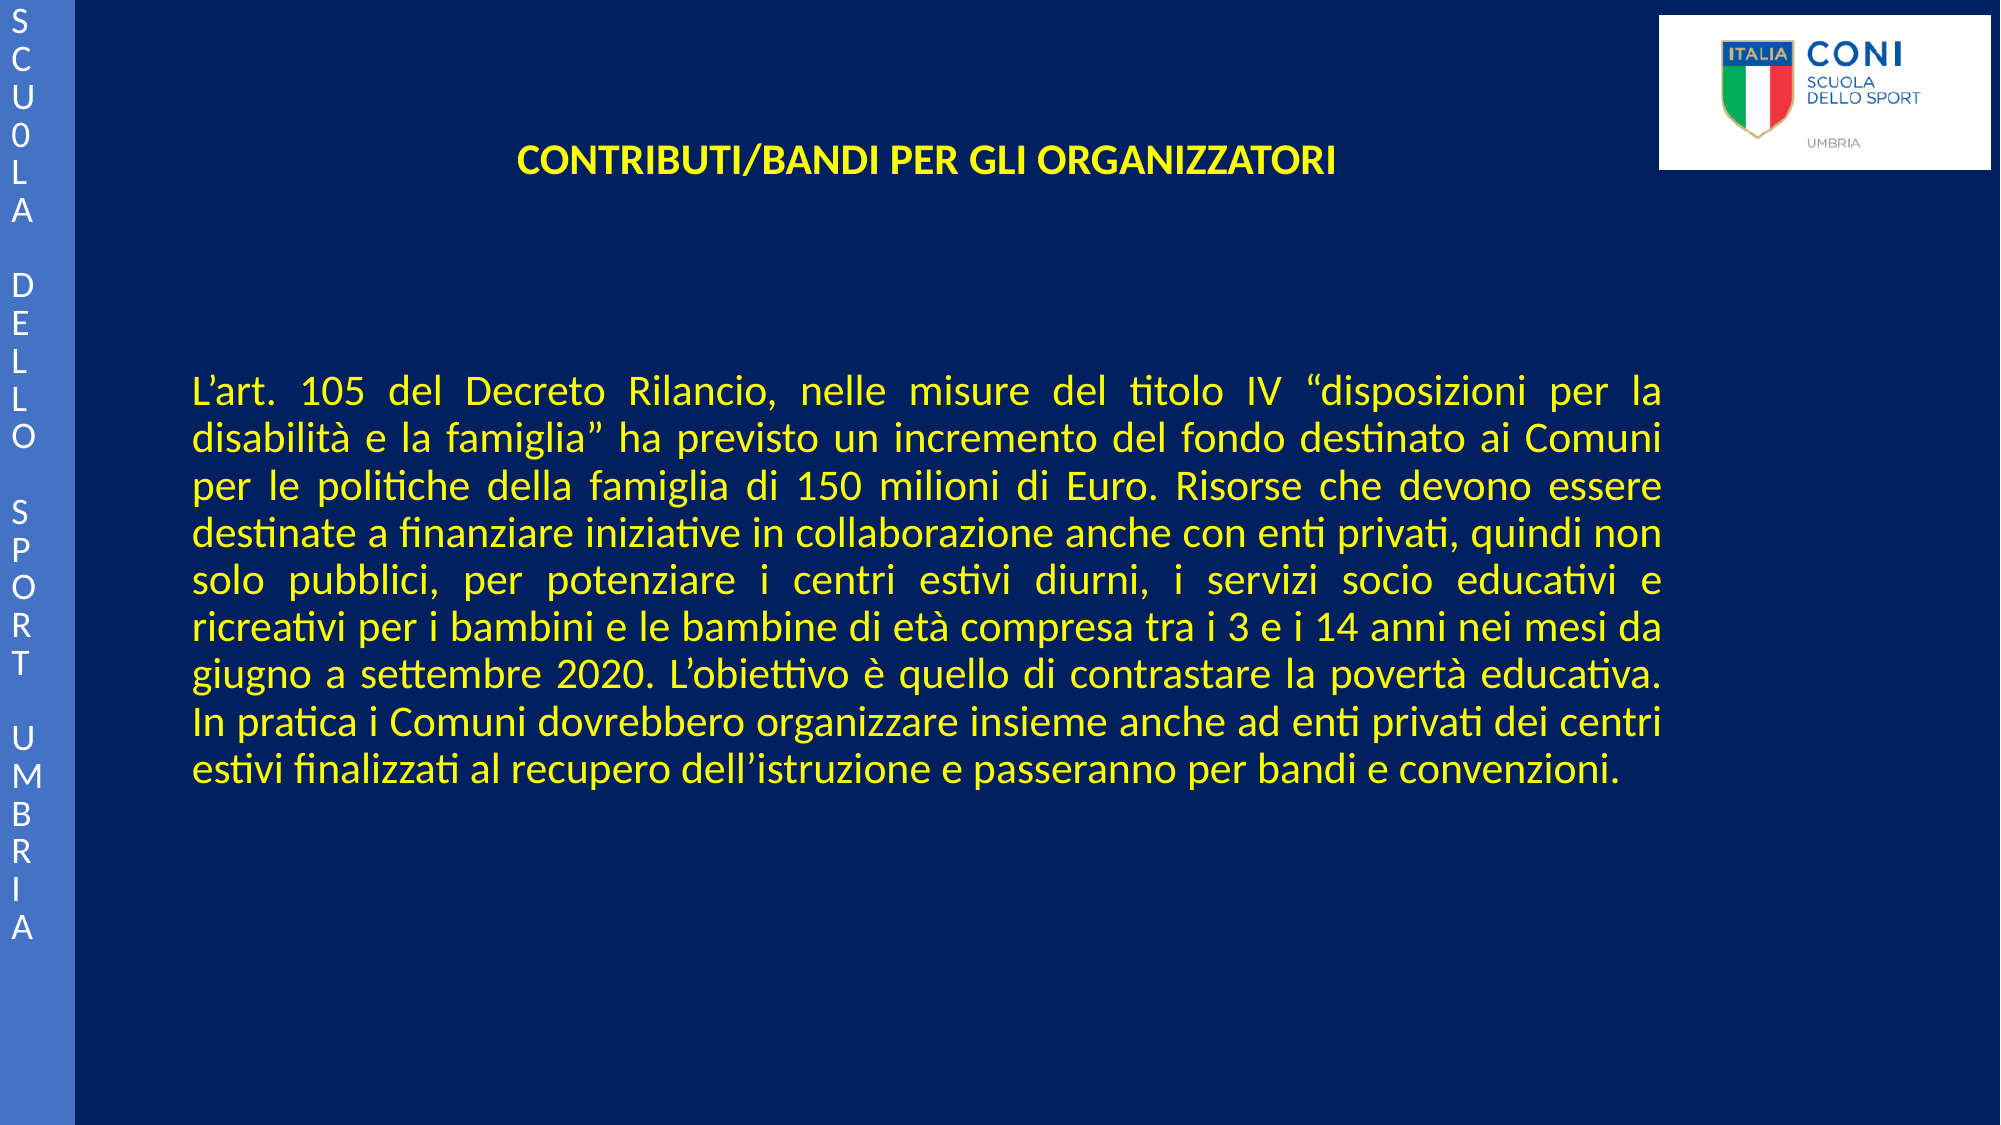

| S C U  0 L A D E L L O S P O R T U M B R I A |
| --- |
# CONTRIBUTI/BANDI PER GLI ORGANIZZATORI
L’art. 105 del Decreto Rilancio, nelle misure del titolo IV “disposizioni per la disabilità e la famiglia” ha previsto un incremento del fondo destinato ai Comuni per le politiche della famiglia di 150 milioni di Euro. Risorse che devono essere destinate a finanziare iniziative in collaborazione anche con enti privati, quindi non solo pubblici, per potenziare i centri estivi diurni, i servizi socio educativi e ricreativi per i bambini e le bambine di età compresa tra i 3 e i 14 anni nei mesi da giugno a settembre 2020. L’obiettivo è quello di contrastare la povertà educativa. In pratica i Comuni dovrebbero organizzare insieme anche ad enti privati dei centri estivi finalizzati al recupero dell’istruzione e passeranno per bandi e convenzioni.